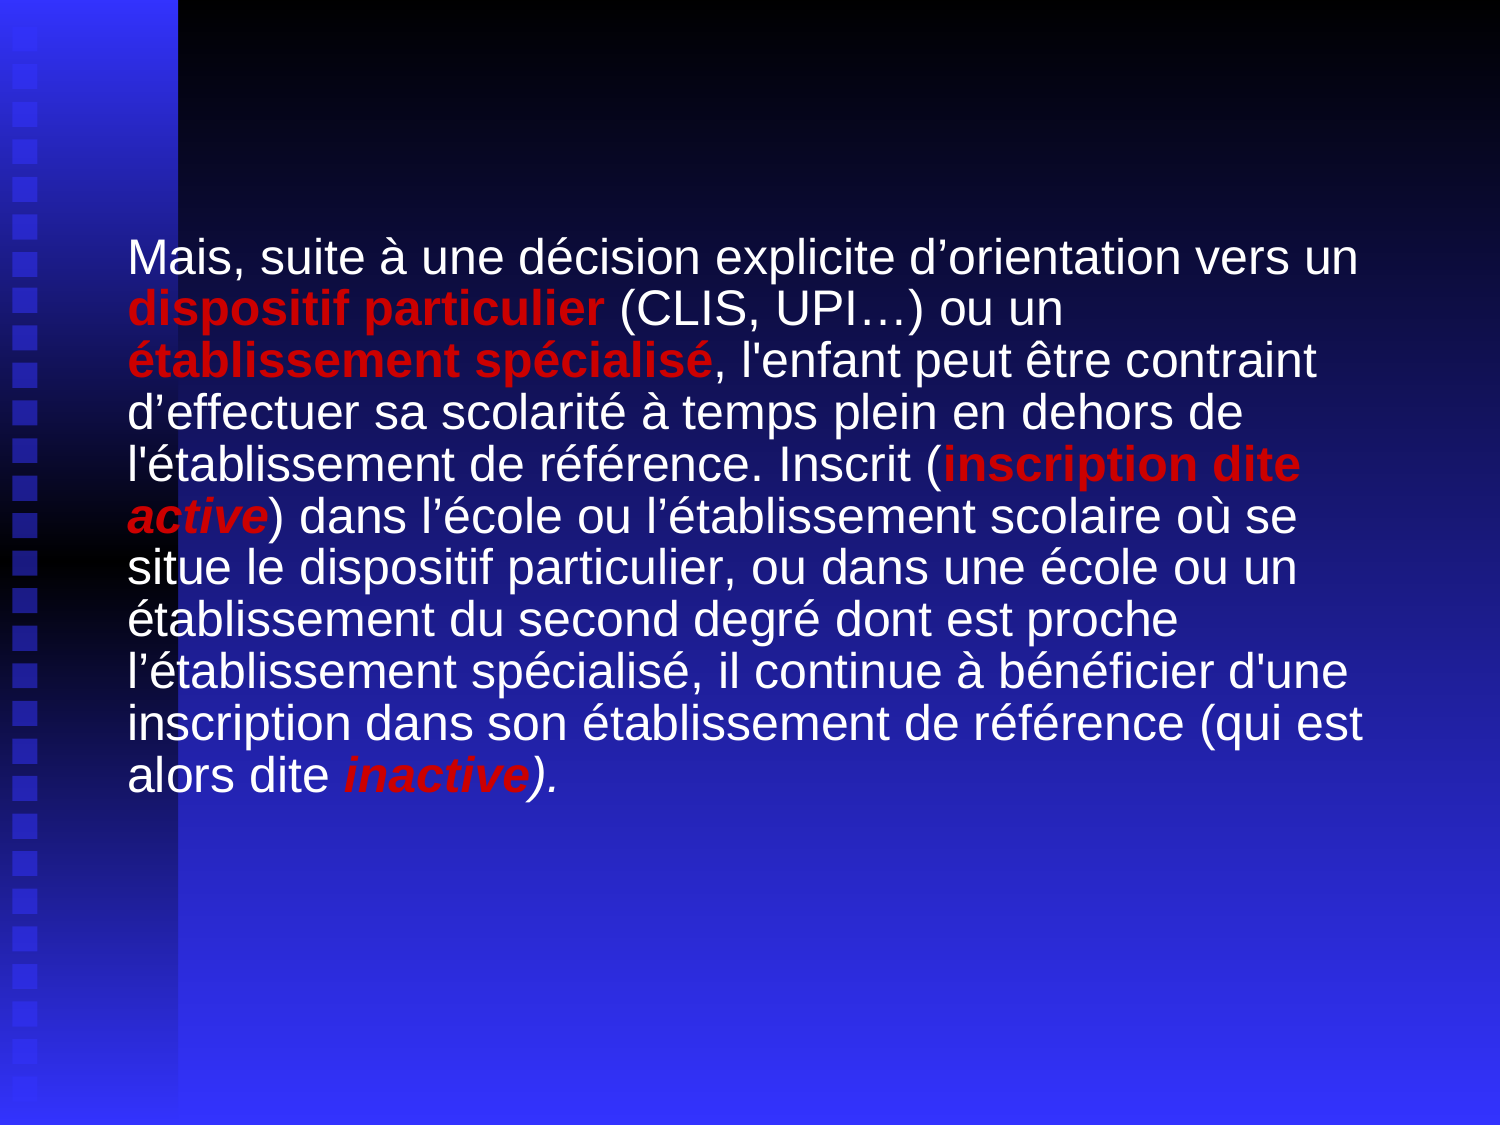

Mais, suite à une décision explicite d’orientation vers un dispositif particulier (CLIS, UPI…) ou un établissement spécialisé, l'enfant peut être contraint d’effectuer sa scolarité à temps plein en dehors de l'établissement de référence. Inscrit (inscription dite active) dans l’école ou l’établissement scolaire où se situe le dispositif particulier, ou dans une école ou un établissement du second degré dont est proche l’établissement spécialisé, il continue à bénéficier d'une inscription dans son établissement de référence (qui est alors dite inactive).